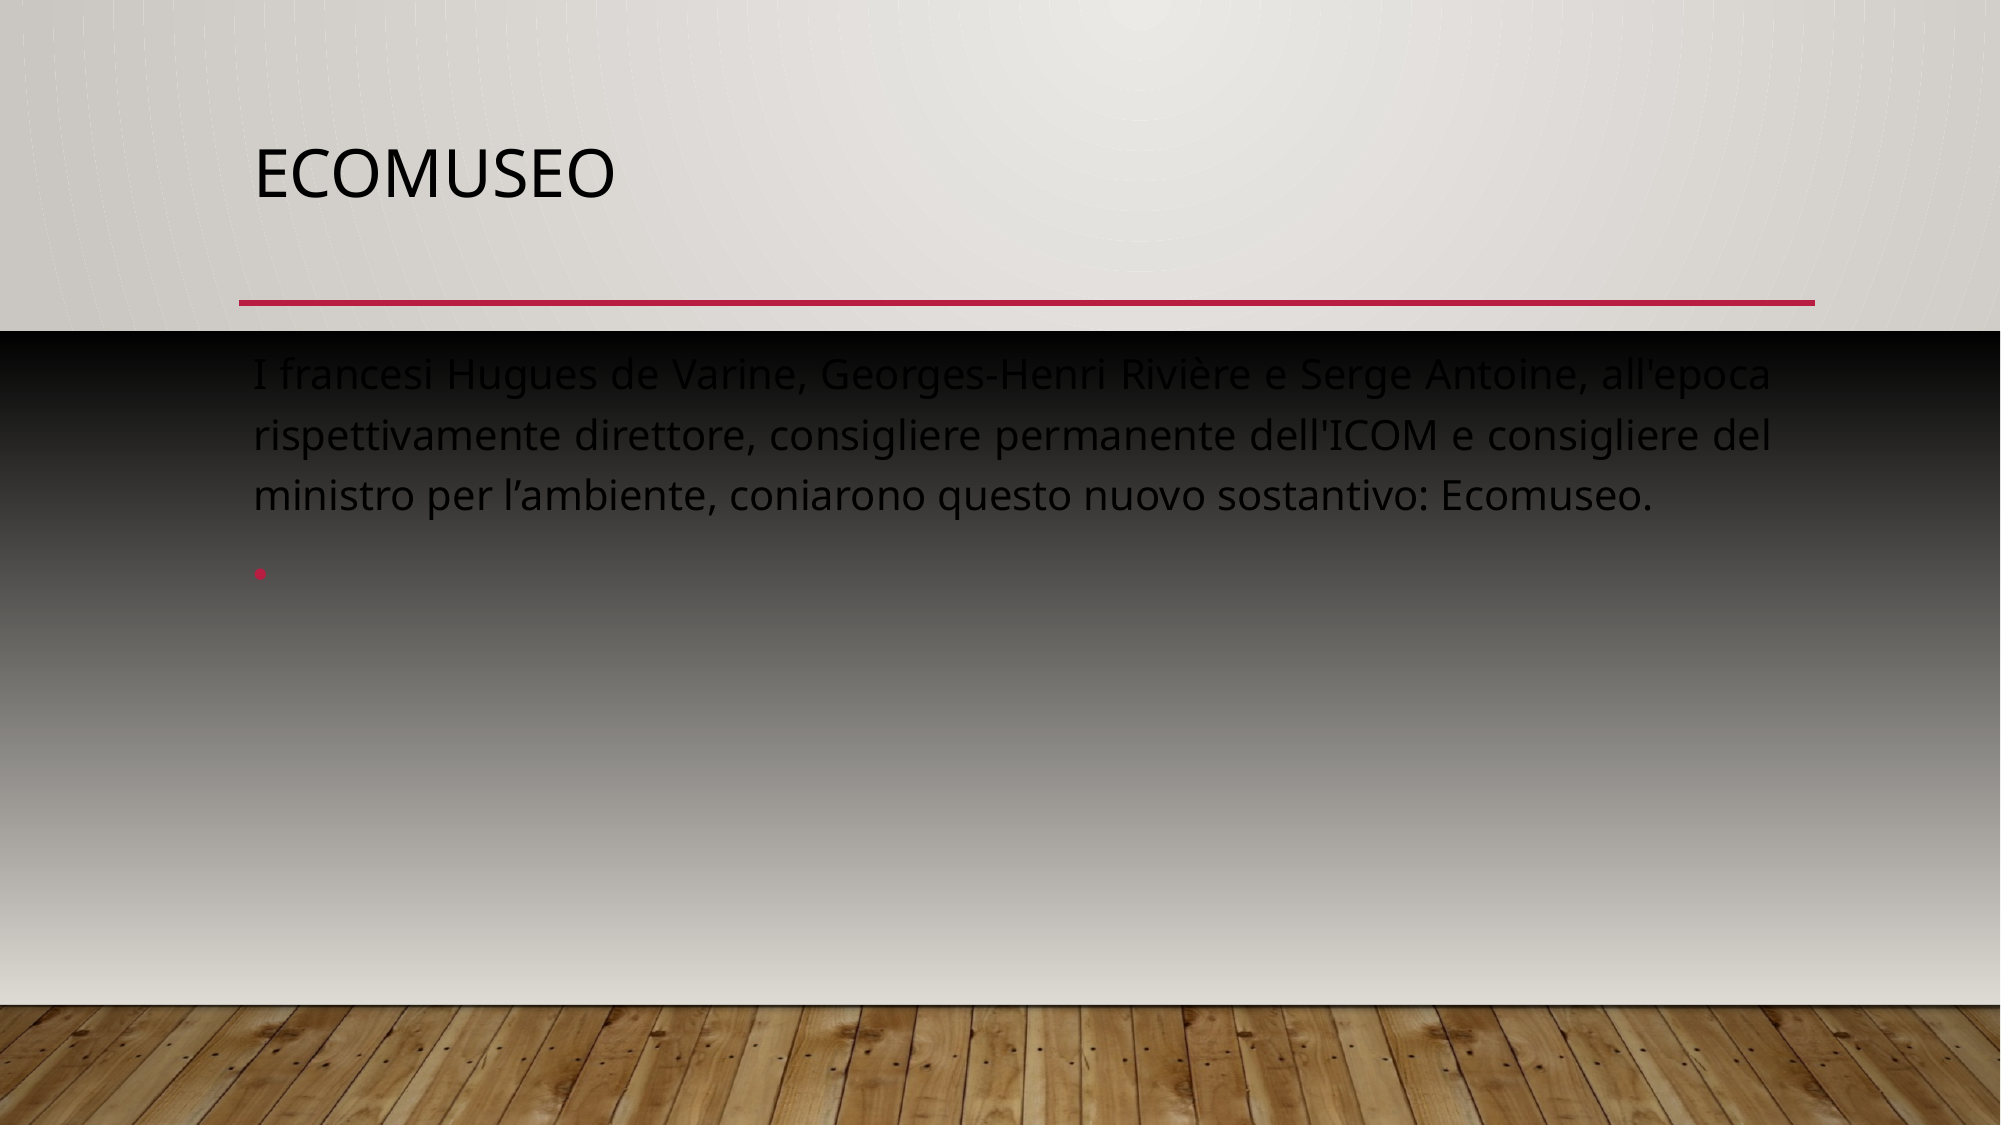

# Ecomuseo
I francesi Hugues de Varine, Georges-Henri Rivière e Serge Antoine, all'epoca rispettivamente direttore, consigliere permanente dell'ICOM e consigliere del ministro per l’ambiente, coniarono questo nuovo sostantivo: Ecomuseo.